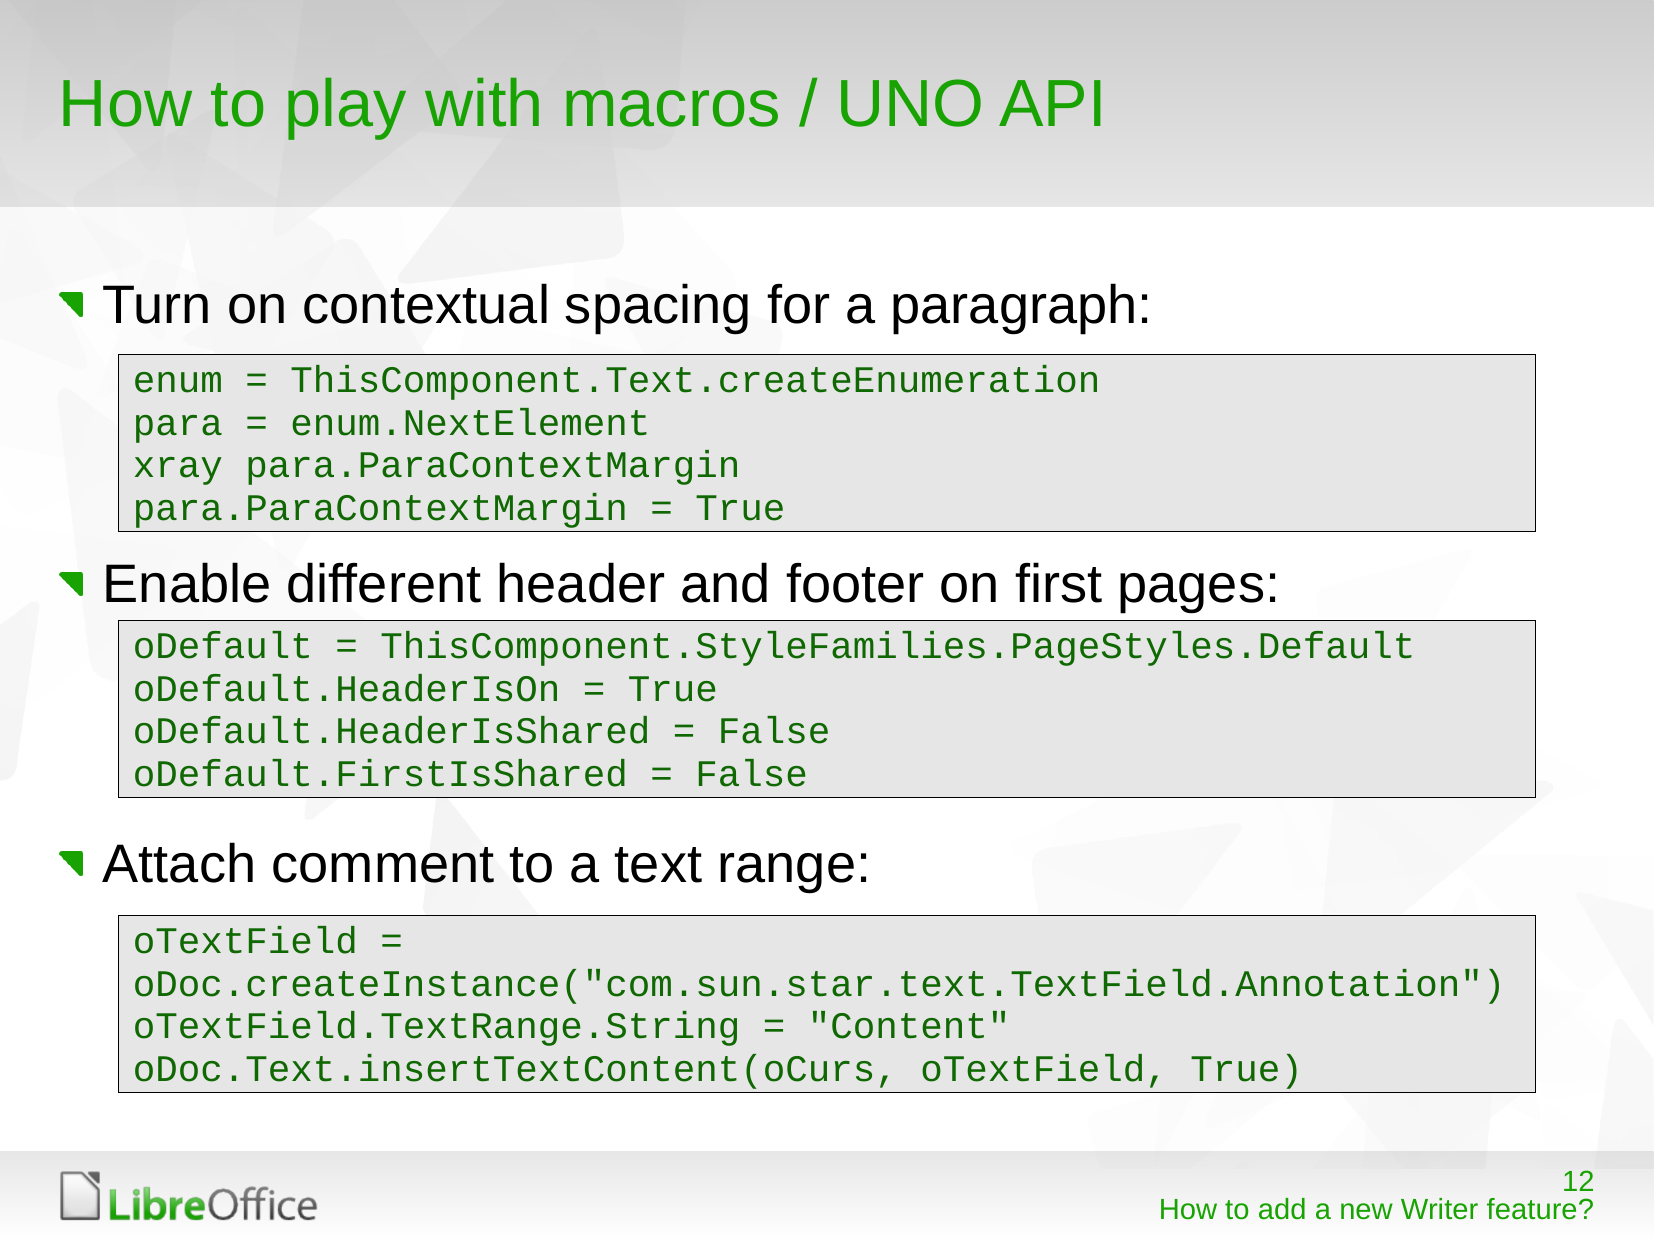

# How to play with macros / UNO API
Turn on contextual spacing for a paragraph:
Enable different header and footer on first pages:
Attach comment to a text range:
enum = ThisComponent.Text.createEnumeration
para = enum.NextElement
xray para.ParaContextMargin
para.ParaContextMargin = True
oDefault = ThisComponent.StyleFamilies.PageStyles.Default
oDefault.HeaderIsOn = True
oDefault.HeaderIsShared = False
oDefault.FirstIsShared = False
oTextField = oDoc.createInstance("com.sun.star.text.TextField.Annotation")
oTextField.TextRange.String = "Content"
oDoc.Text.insertTextContent(oCurs, oTextField, True)
12
How to add a new Writer feature?